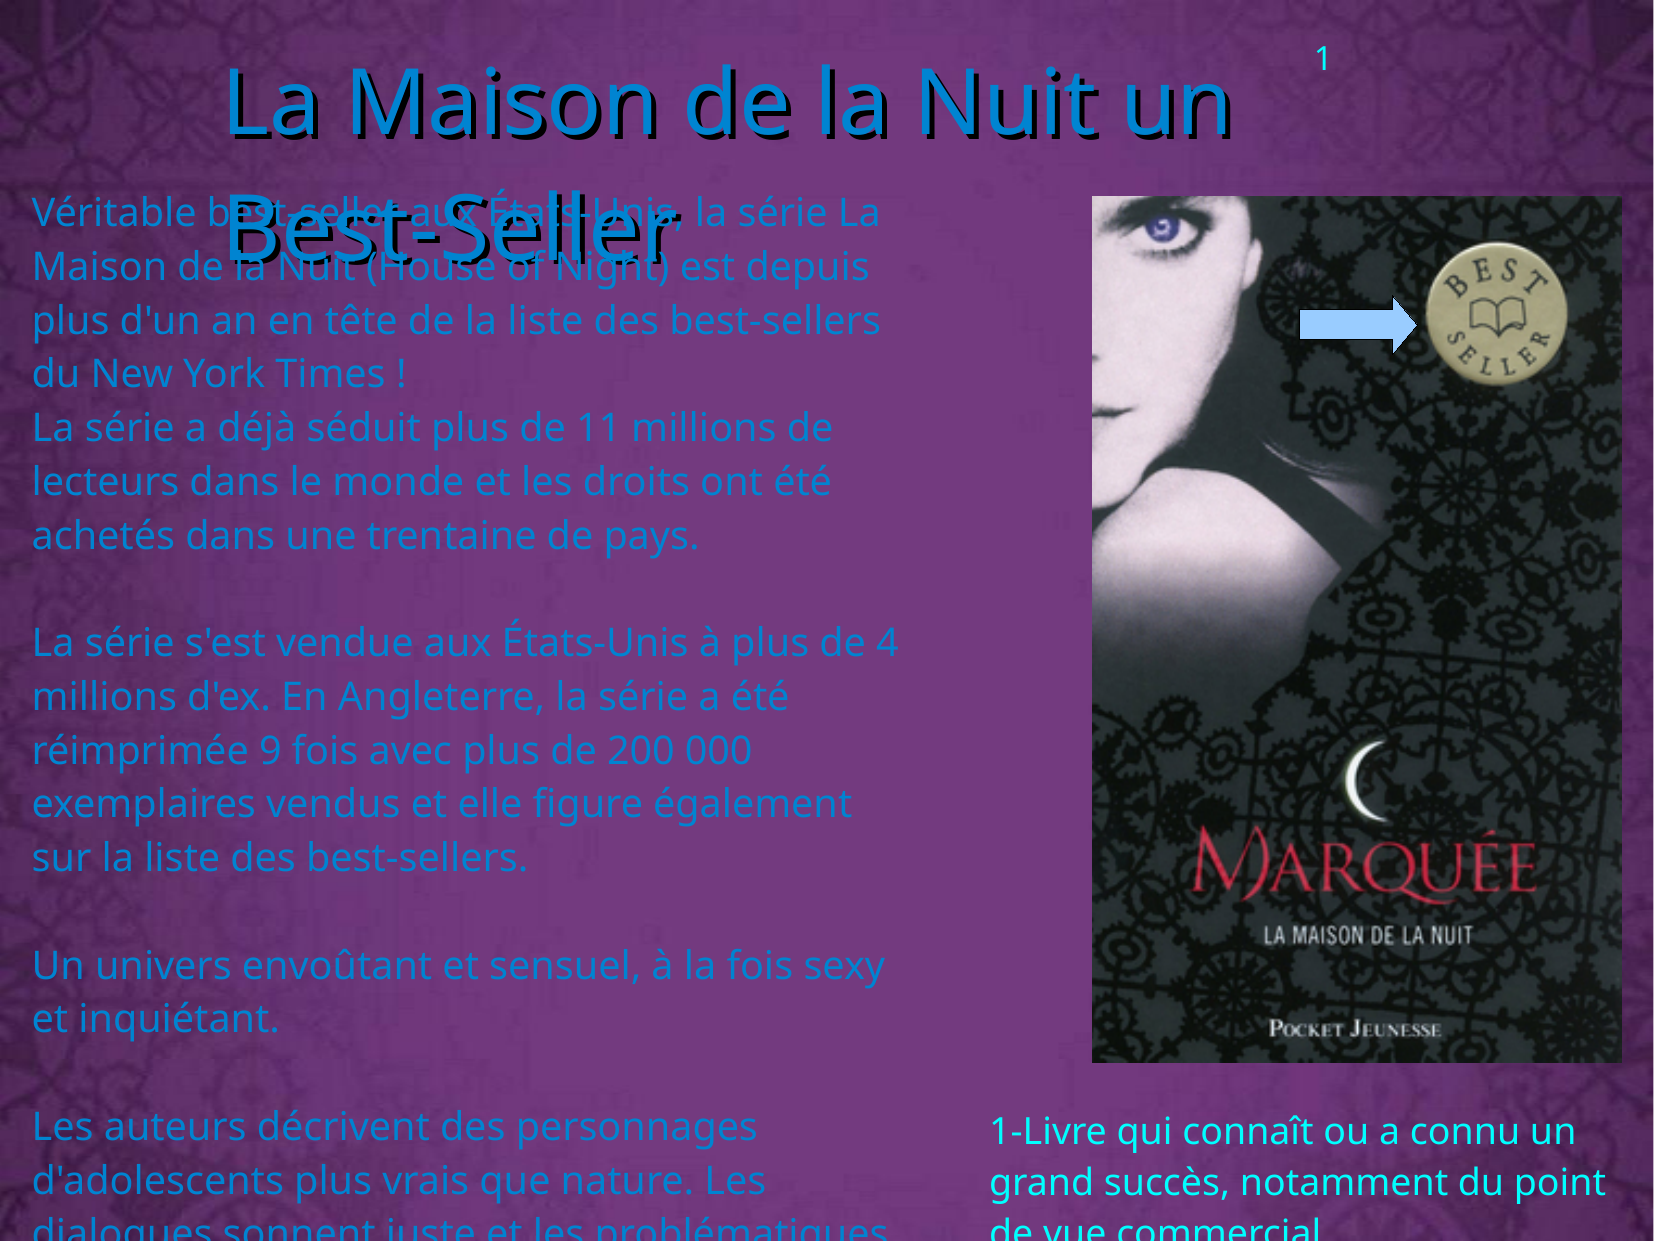

1
La Maison de la Nuit un Best-Seller
Véritable best-seller aux États-Unis, la série La Maison de la Nuit (House of Night) est depuis plus d'un an en tête de la liste des best-sellers du New York Times !
La série a déjà séduit plus de 11 millions de lecteurs dans le monde et les droits ont été achetés dans une trentaine de pays.
La série s'est vendue aux États-Unis à plus de 4 millions d'ex. En Angleterre, la série a été réimprimée 9 fois avec plus de 200 000 exemplaires vendus et elle figure également sur la liste des best-sellers.
Un univers envoûtant et sensuel, à la fois sexy et inquiétant.
Les auteurs décrivent des personnages d'adolescents plus vrais que nature. Les dialogues sonnent juste et les problématiques sont celles qui préoccupent les jeunes : sexualité, problèmes de cœur, d'identité, etc.
L'un des comptes Facebook totalisant le plus grand nombre de fans, avec près de 8000 inscriptions sur la page de La Maison de la Nuit !
Source : Pocket Jeunesse
1-Livre qui connaît ou a connu un grand succès, notamment du point de vue commercial